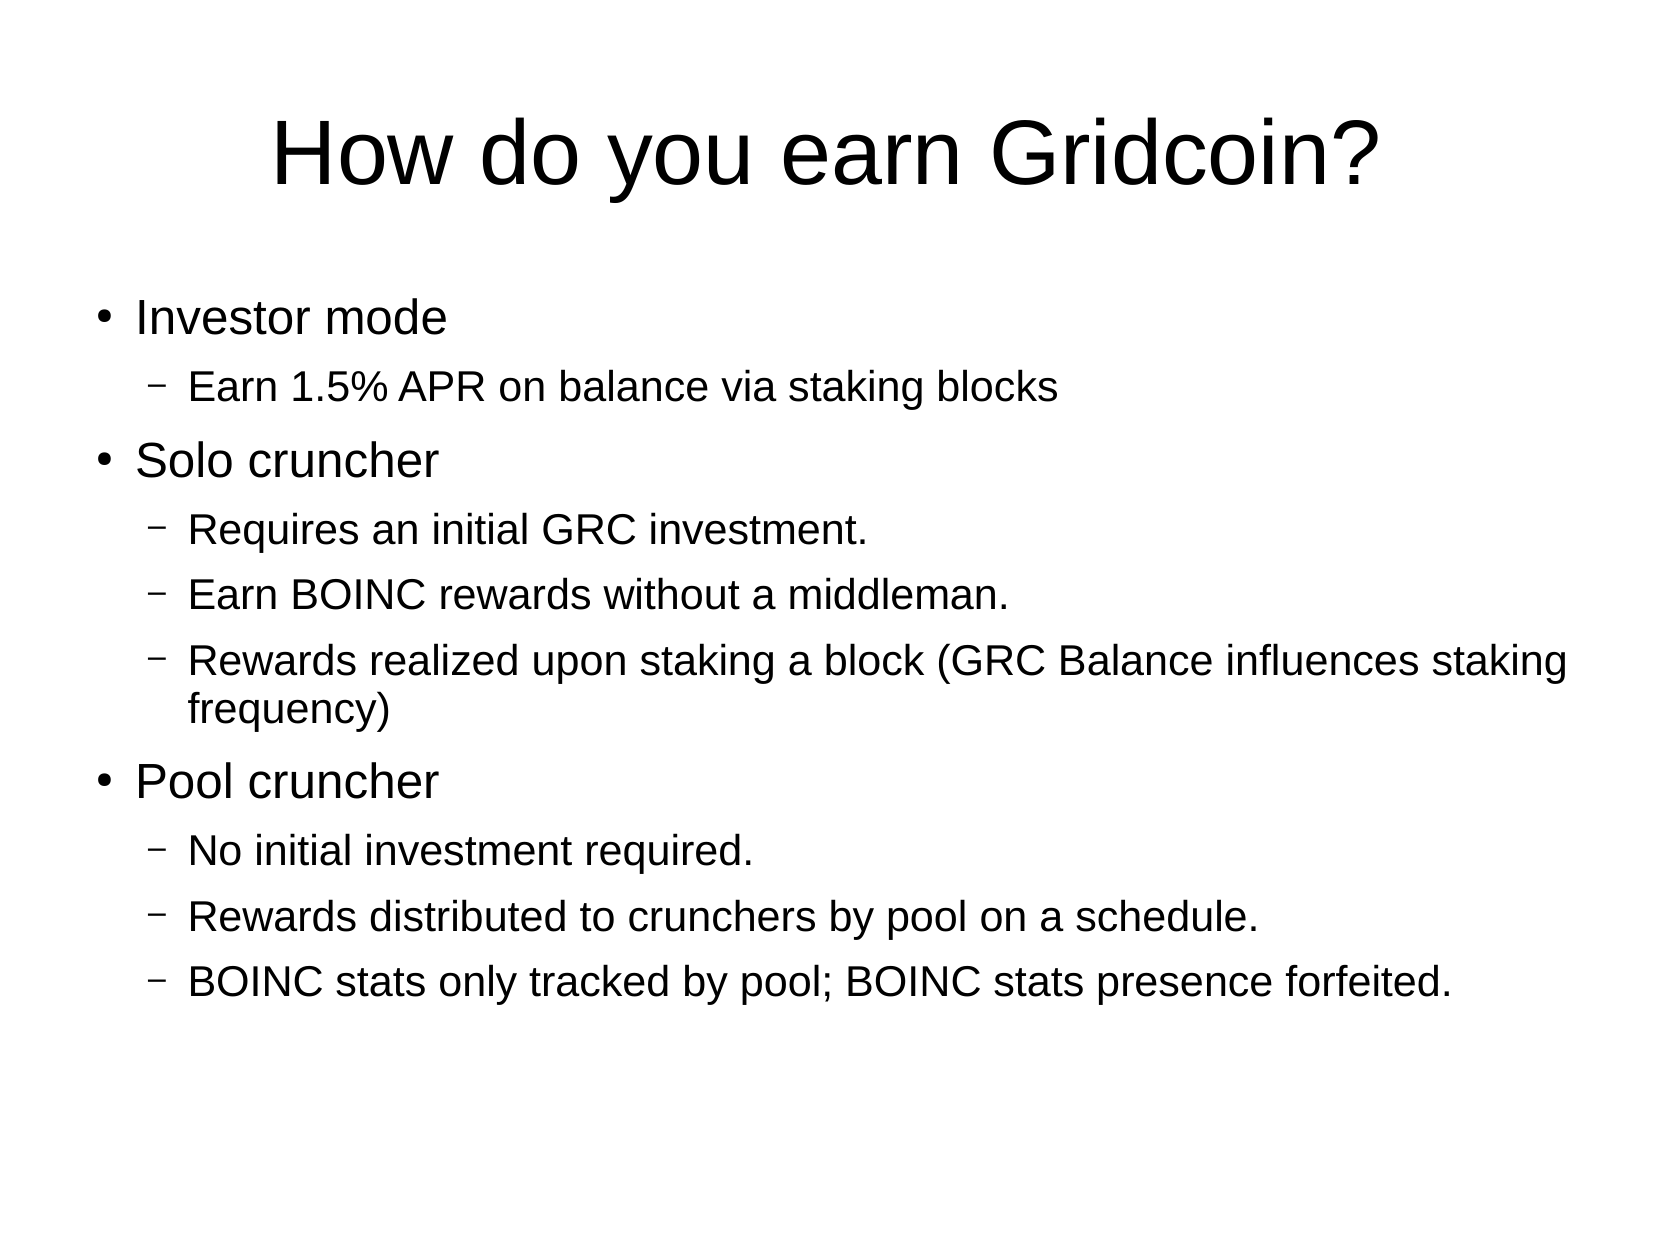

# How do you earn Gridcoin?
Investor mode
Earn 1.5% APR on balance via staking blocks
Solo cruncher
Requires an initial GRC investment.
Earn BOINC rewards without a middleman.
Rewards realized upon staking a block (GRC Balance influences staking frequency)
Pool cruncher
No initial investment required.
Rewards distributed to crunchers by pool on a schedule.
BOINC stats only tracked by pool; BOINC stats presence forfeited.